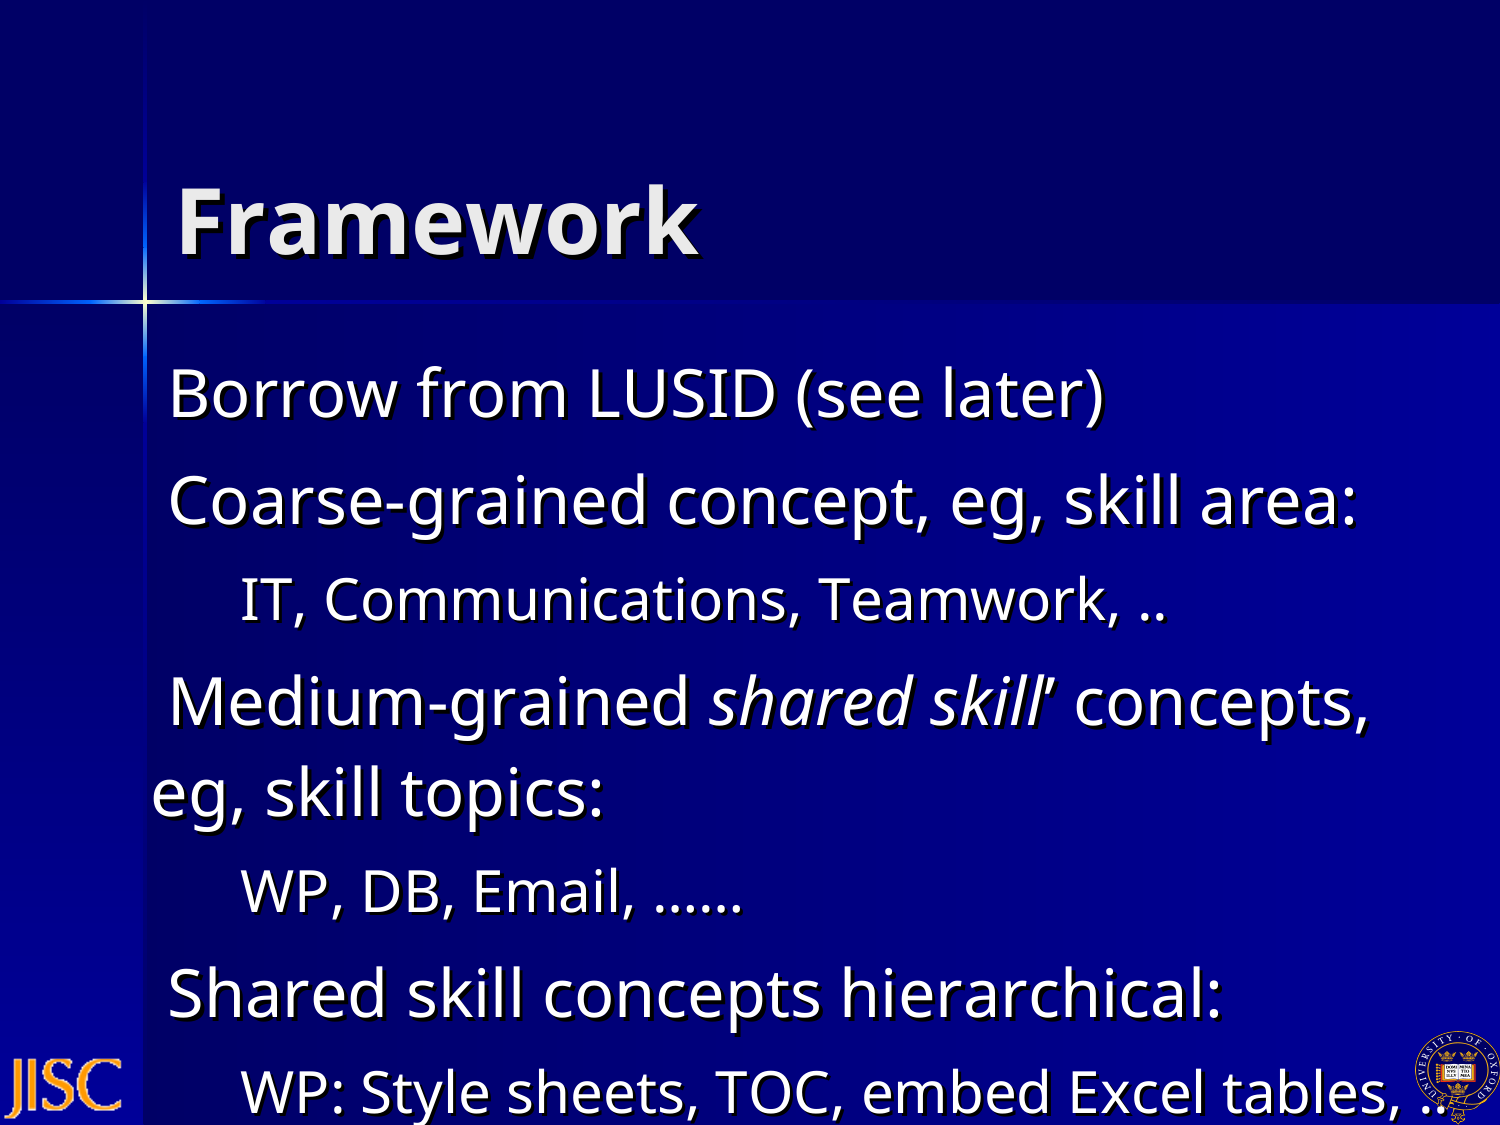

# Framework
 Borrow from LUSID (see later)
 Coarse-grained concept, eg, skill area:
 IT, Communications, Teamwork, ..
 Medium-grained shared skill’ concepts, eg, skill topics:
 WP, DB, Email, ……
 Shared skill concepts hierarchical:
 WP: Style sheets, TOC, embed Excel tables, ...